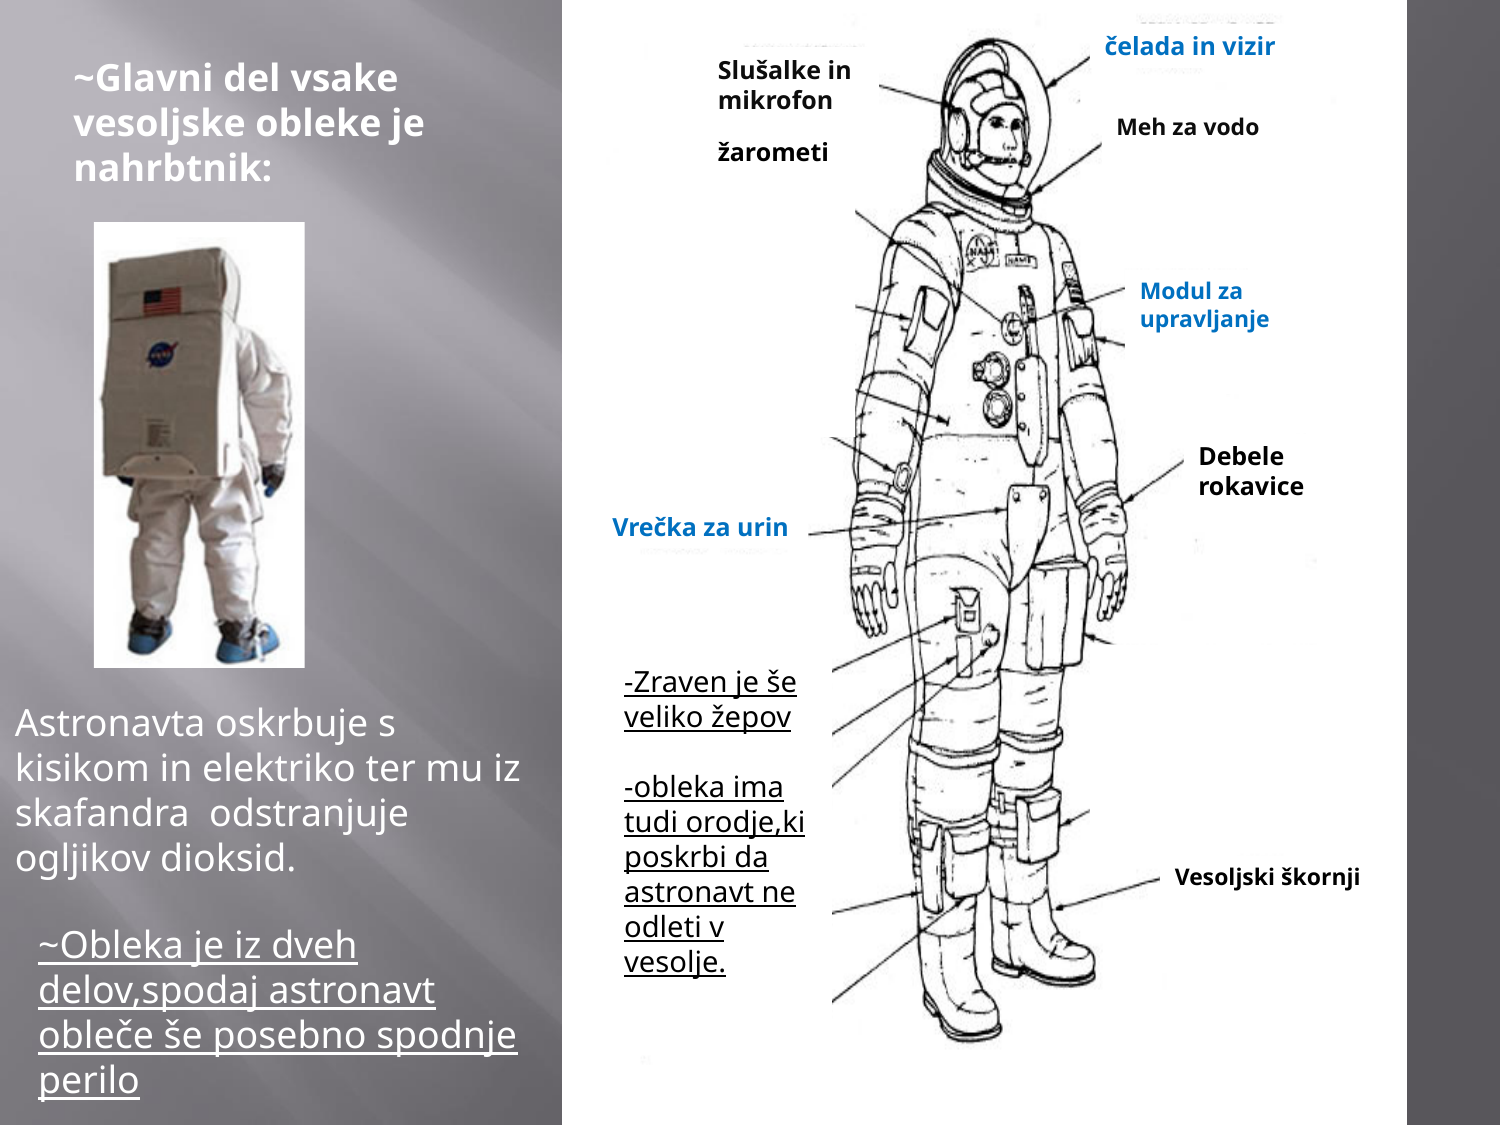

čelada in vizir
~Glavni del vsake vesoljske obleke je nahrbtnik:
Slušalke in mikrofon
Meh za vodo
žarometi
žarometi
Modul za upravljanje
Debele rokavice
rokavica
Vrečka za urin
rokavica
-Zraven je še veliko žepov
-obleka ima tudi orodje,ki poskrbi da astronavt ne odleti v vesolje.
Astronavta oskrbuje s kisikom in elektriko ter mu iz skafandra odstranjuje ogljikov dioksid.
Vesoljski škornji
~Obleka je iz dveh delov,spodaj astronavt obleče še posebno spodnje perilo